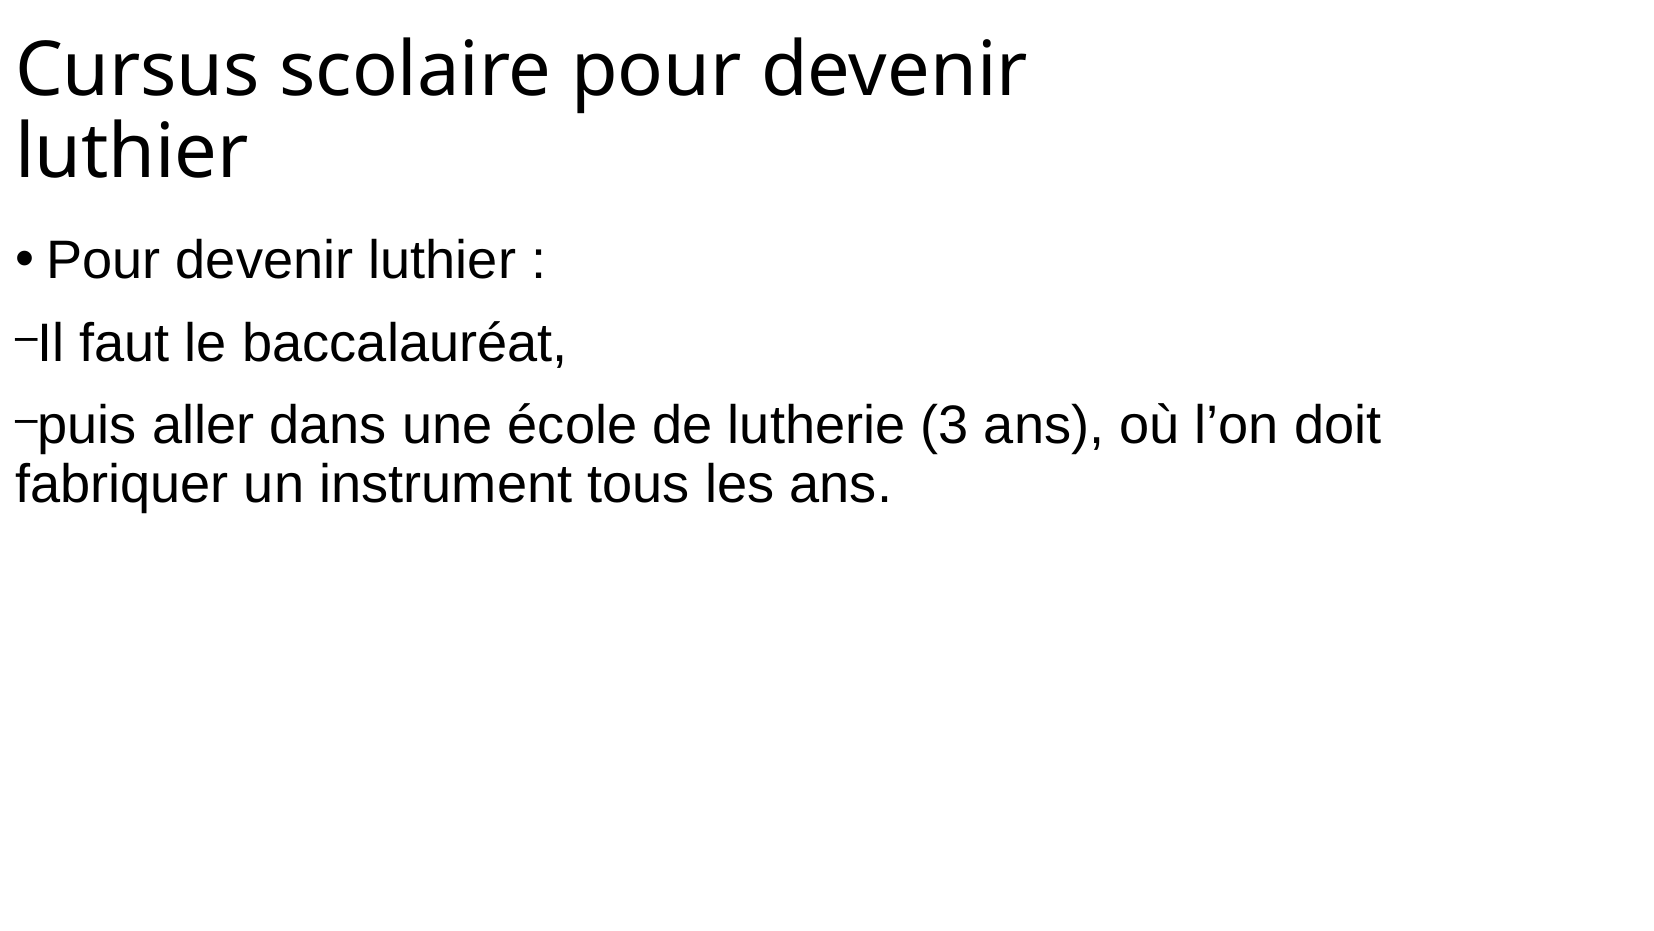

# Cursus scolaire pour devenir luthier
Pour devenir luthier :
Il faut le baccalauréat,
puis aller dans une école de lutherie (3 ans), où l’on doit fabriquer un instrument tous les ans.